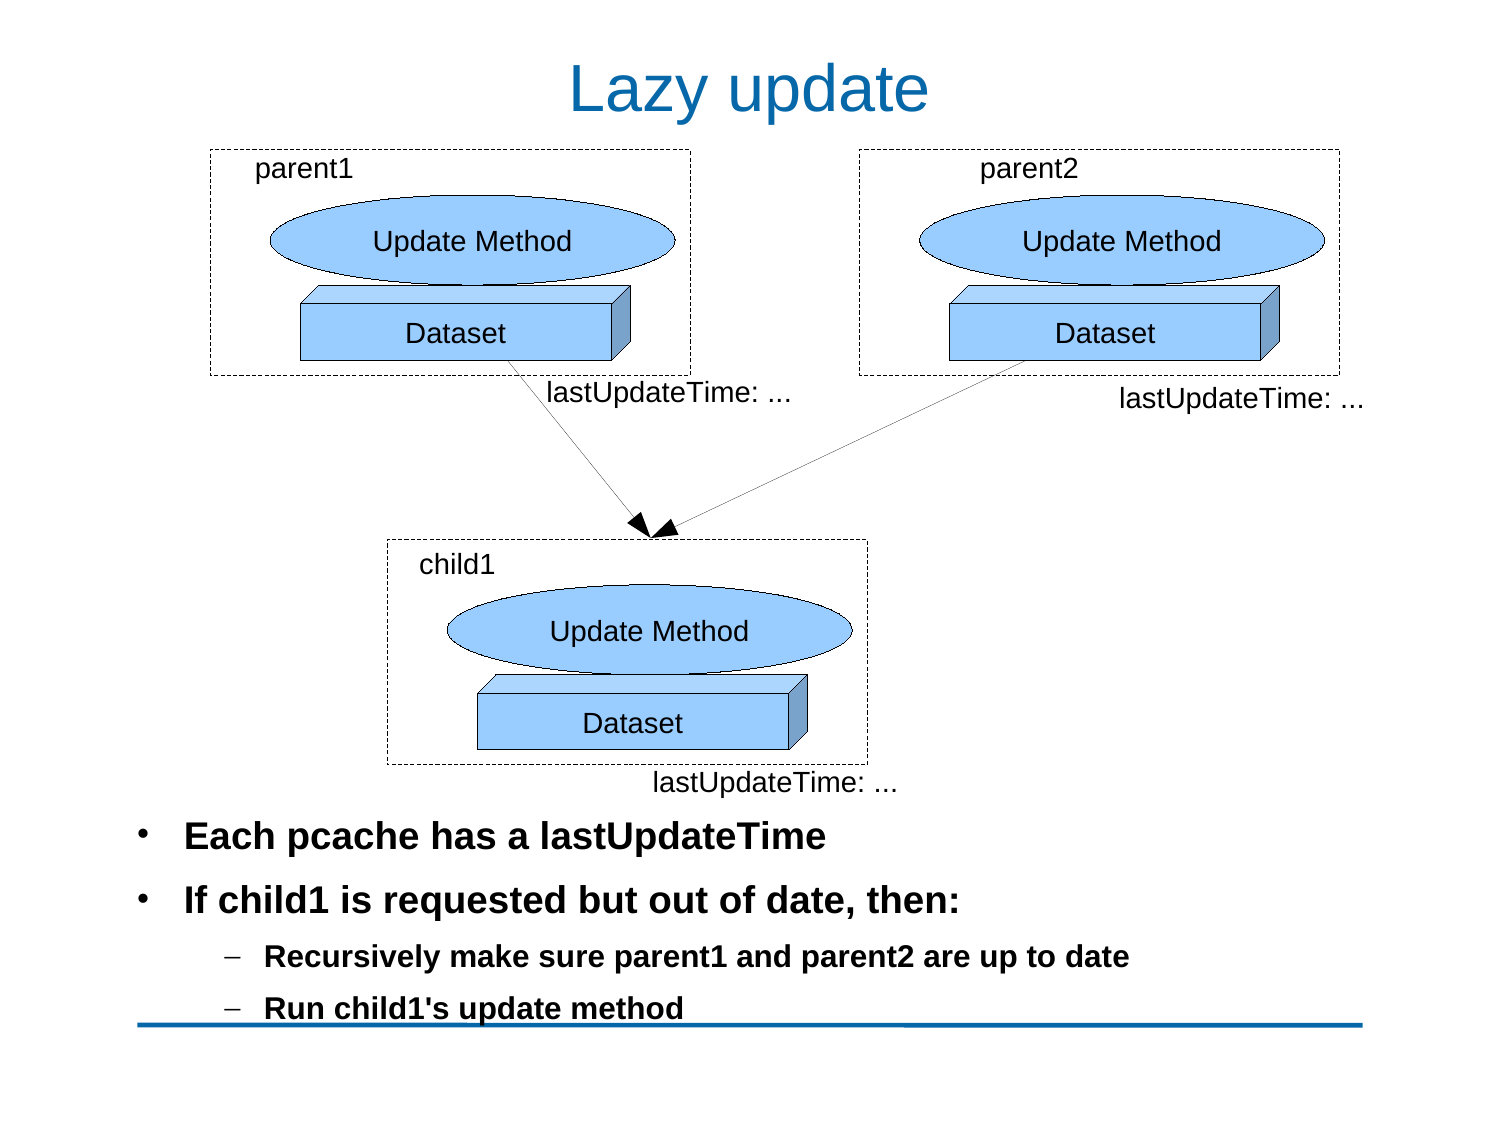

# Lazy update
parent1
parent2
Update Method
Dataset
Update Method
Dataset
lastUpdateTime: ...
lastUpdateTime: ...
child1
Update Method
Dataset
lastUpdateTime: ...
Each pcache has a lastUpdateTime
If child1 is requested but out of date, then:
Recursively make sure parent1 and parent2 are up to date
Run child1's update method